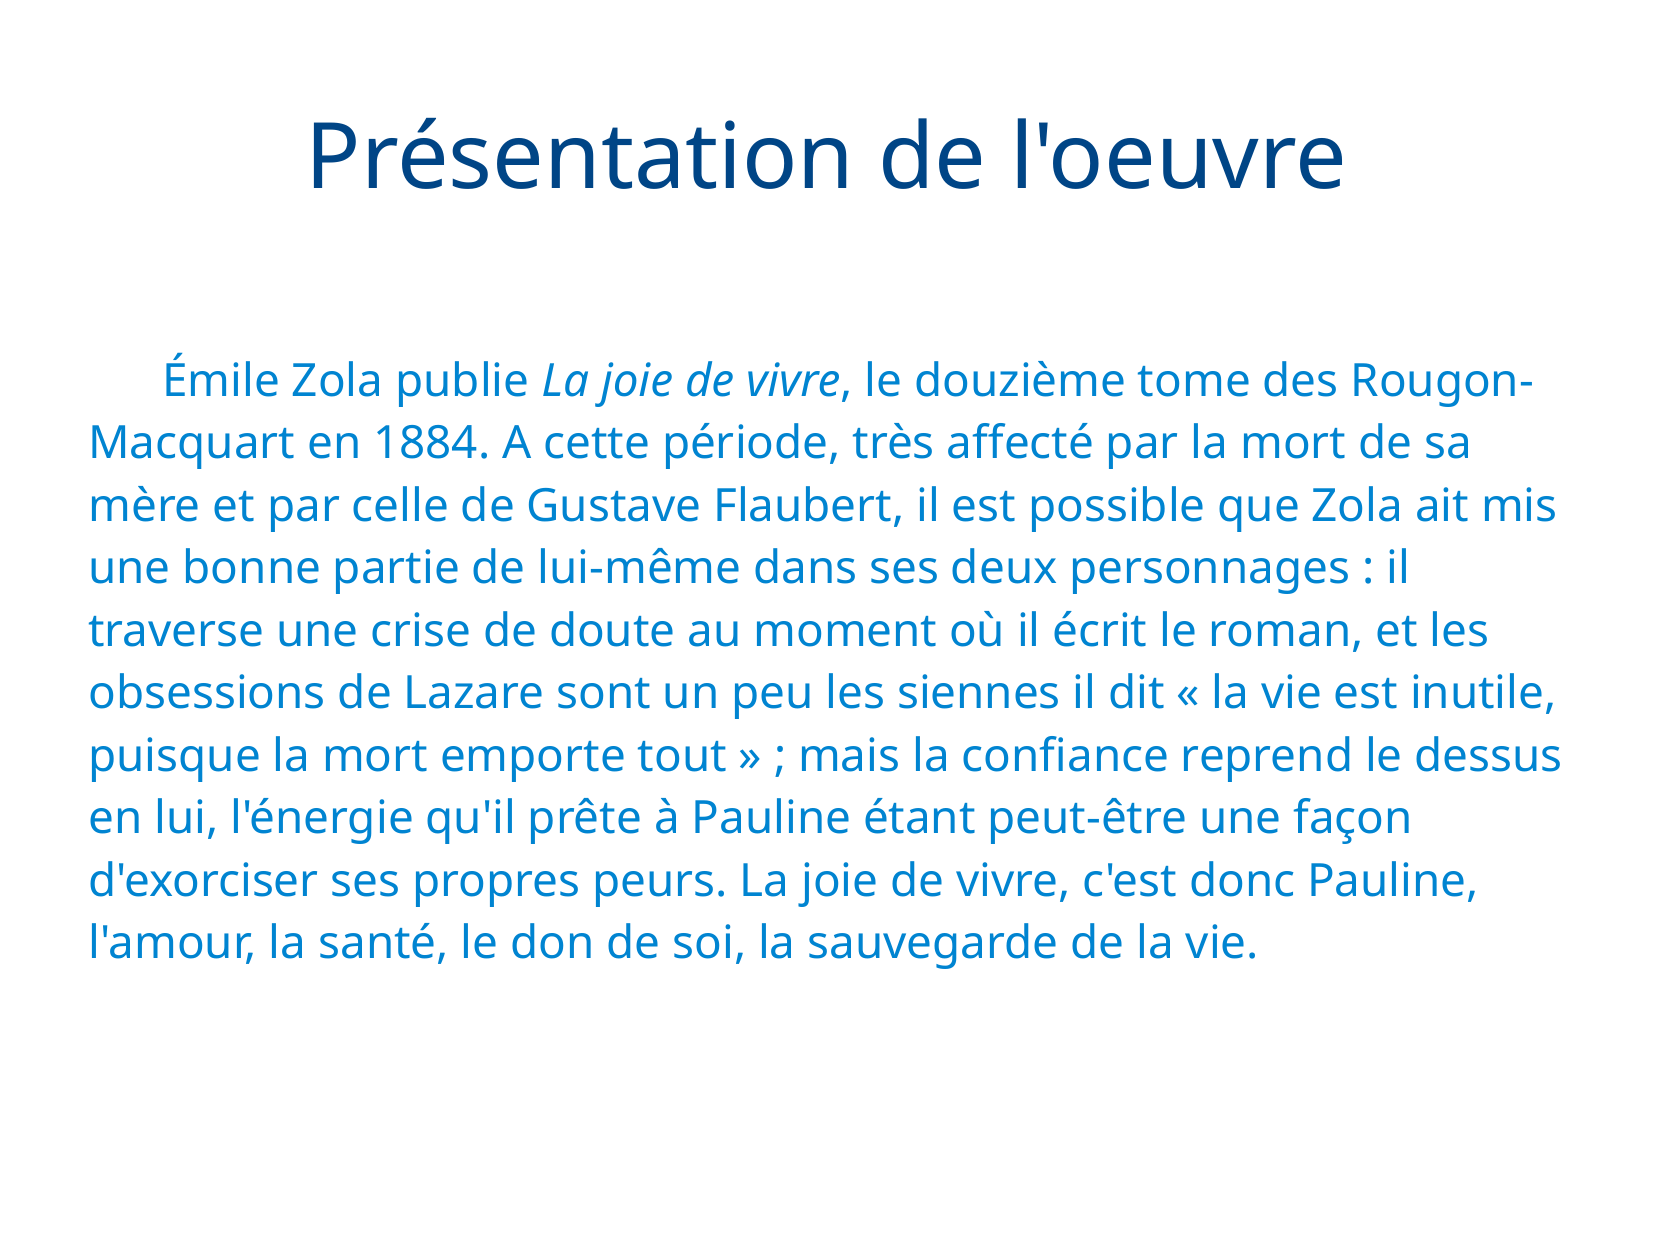

# Présentation de l'oeuvre
	Émile Zola publie La joie de vivre, le douzième tome des Rougon-Macquart en 1884. A cette période, très affecté par la mort de sa mère et par celle de Gustave Flaubert, il est possible que Zola ait mis une bonne partie de lui-même dans ses deux personnages : il traverse une crise de doute au moment où il écrit le roman, et les obsessions de Lazare sont un peu les siennes il dit « la vie est inutile, puisque la mort emporte tout » ; mais la confiance reprend le dessus en lui, l'énergie qu'il prête à Pauline étant peut-être une façon d'exorciser ses propres peurs. La joie de vivre, c'est donc Pauline, l'amour, la santé, le don de soi, la sauvegarde de la vie.